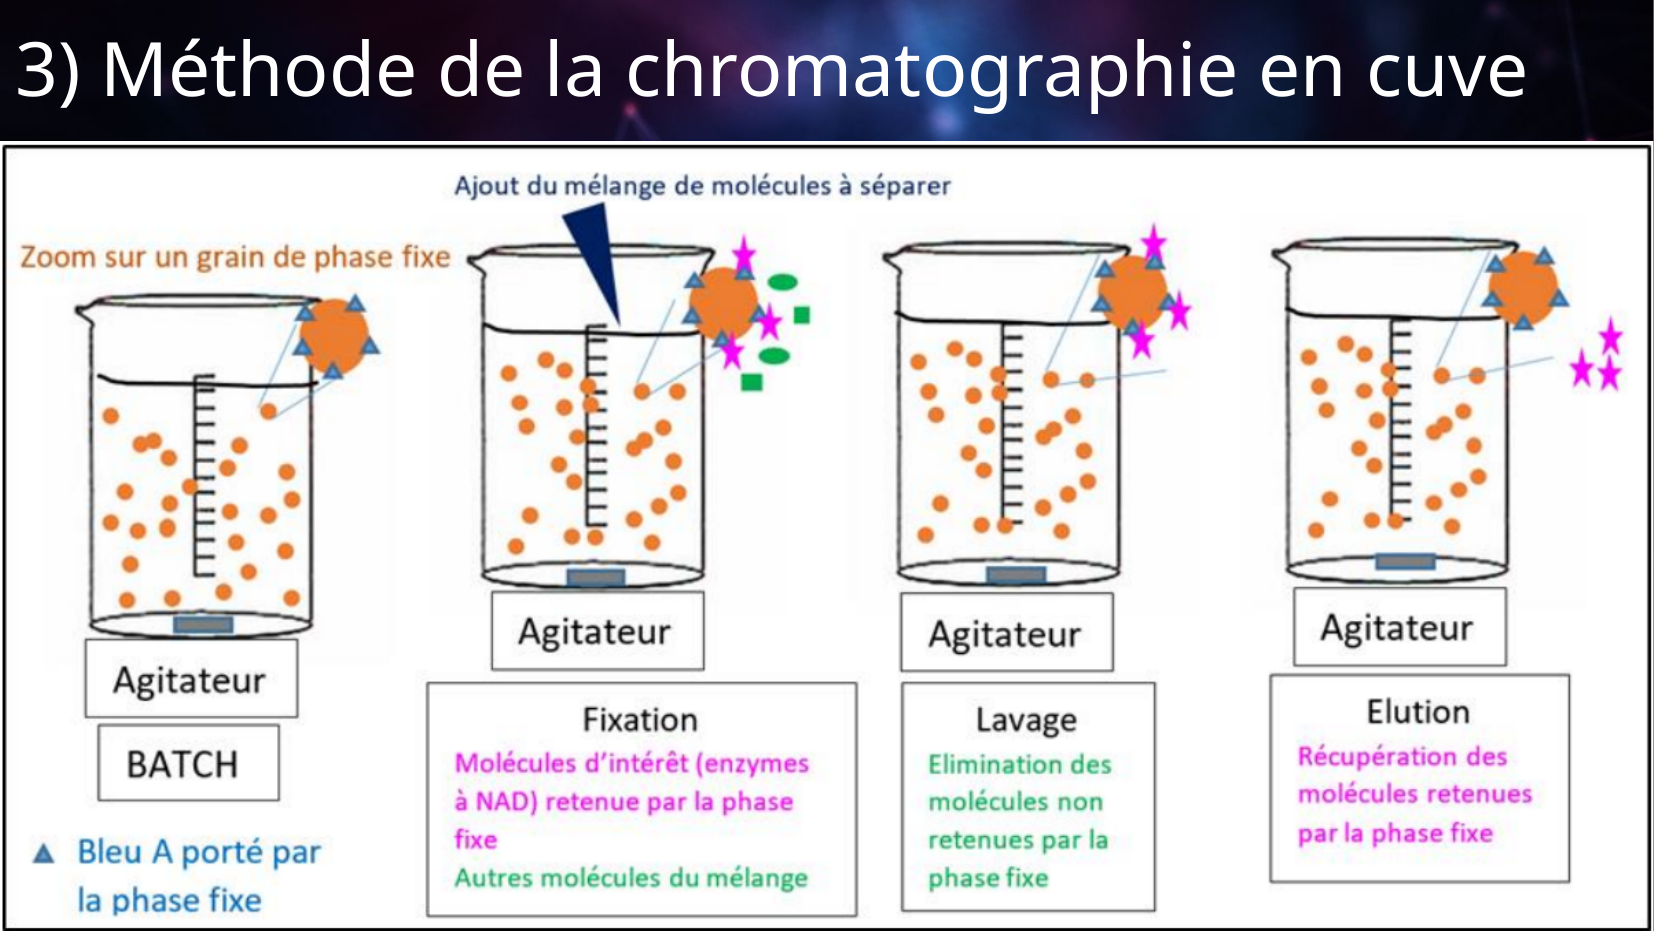

# 3) Méthode de la chromatographie en cuve